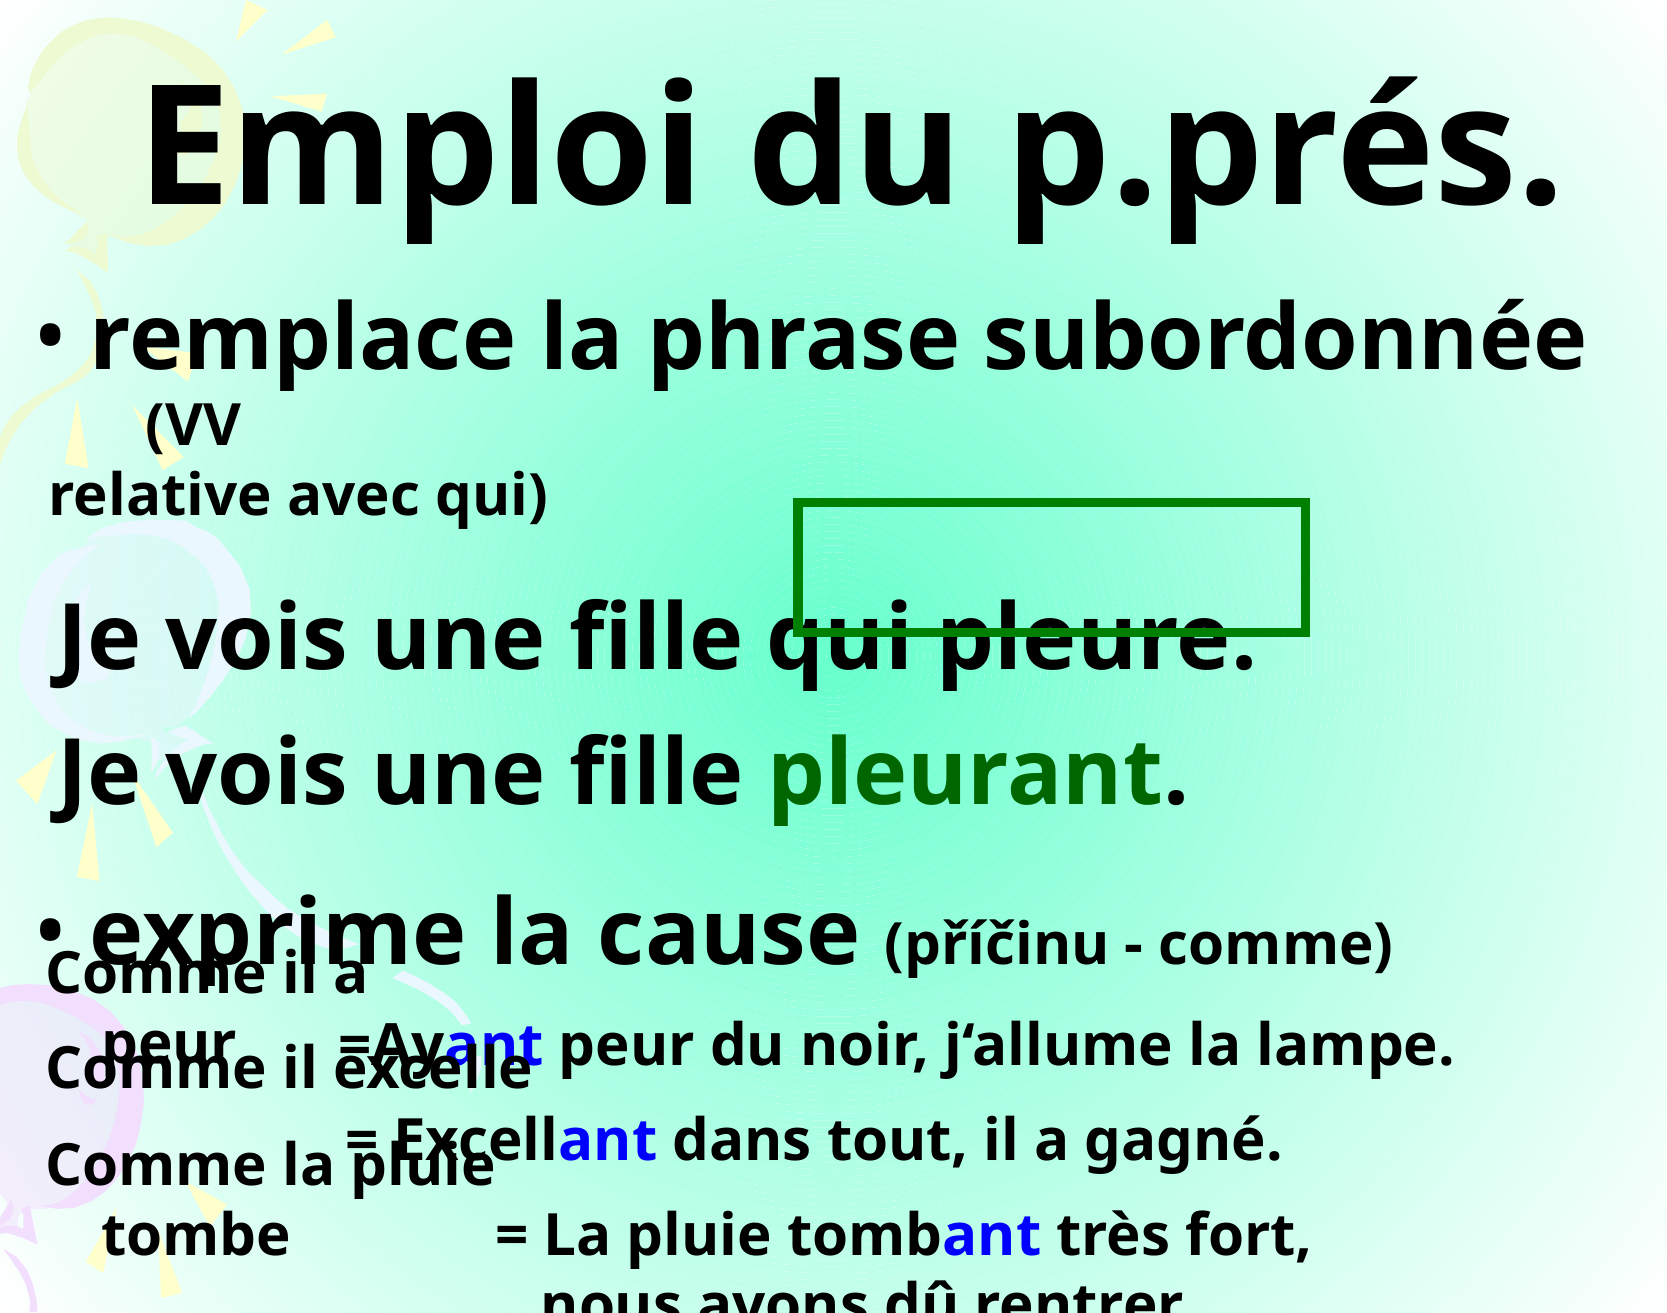

Emploi du p.prés.
remplace la phrase subordonnée (VV
 relative avec qui)
 Je vois une fille qui pleure.
 Je vois une fille pleurant.
exprime la cause (příčinu - comme)
 =Ayant peur du noir, j‘allume la lampe.
 	 = Excellant dans tout, il a gagné.
 					 = La pluie tombant très fort,
 					 nous avons dû rentrer.
Comme il a peur
Comme il excelle
Comme la pluie tombe